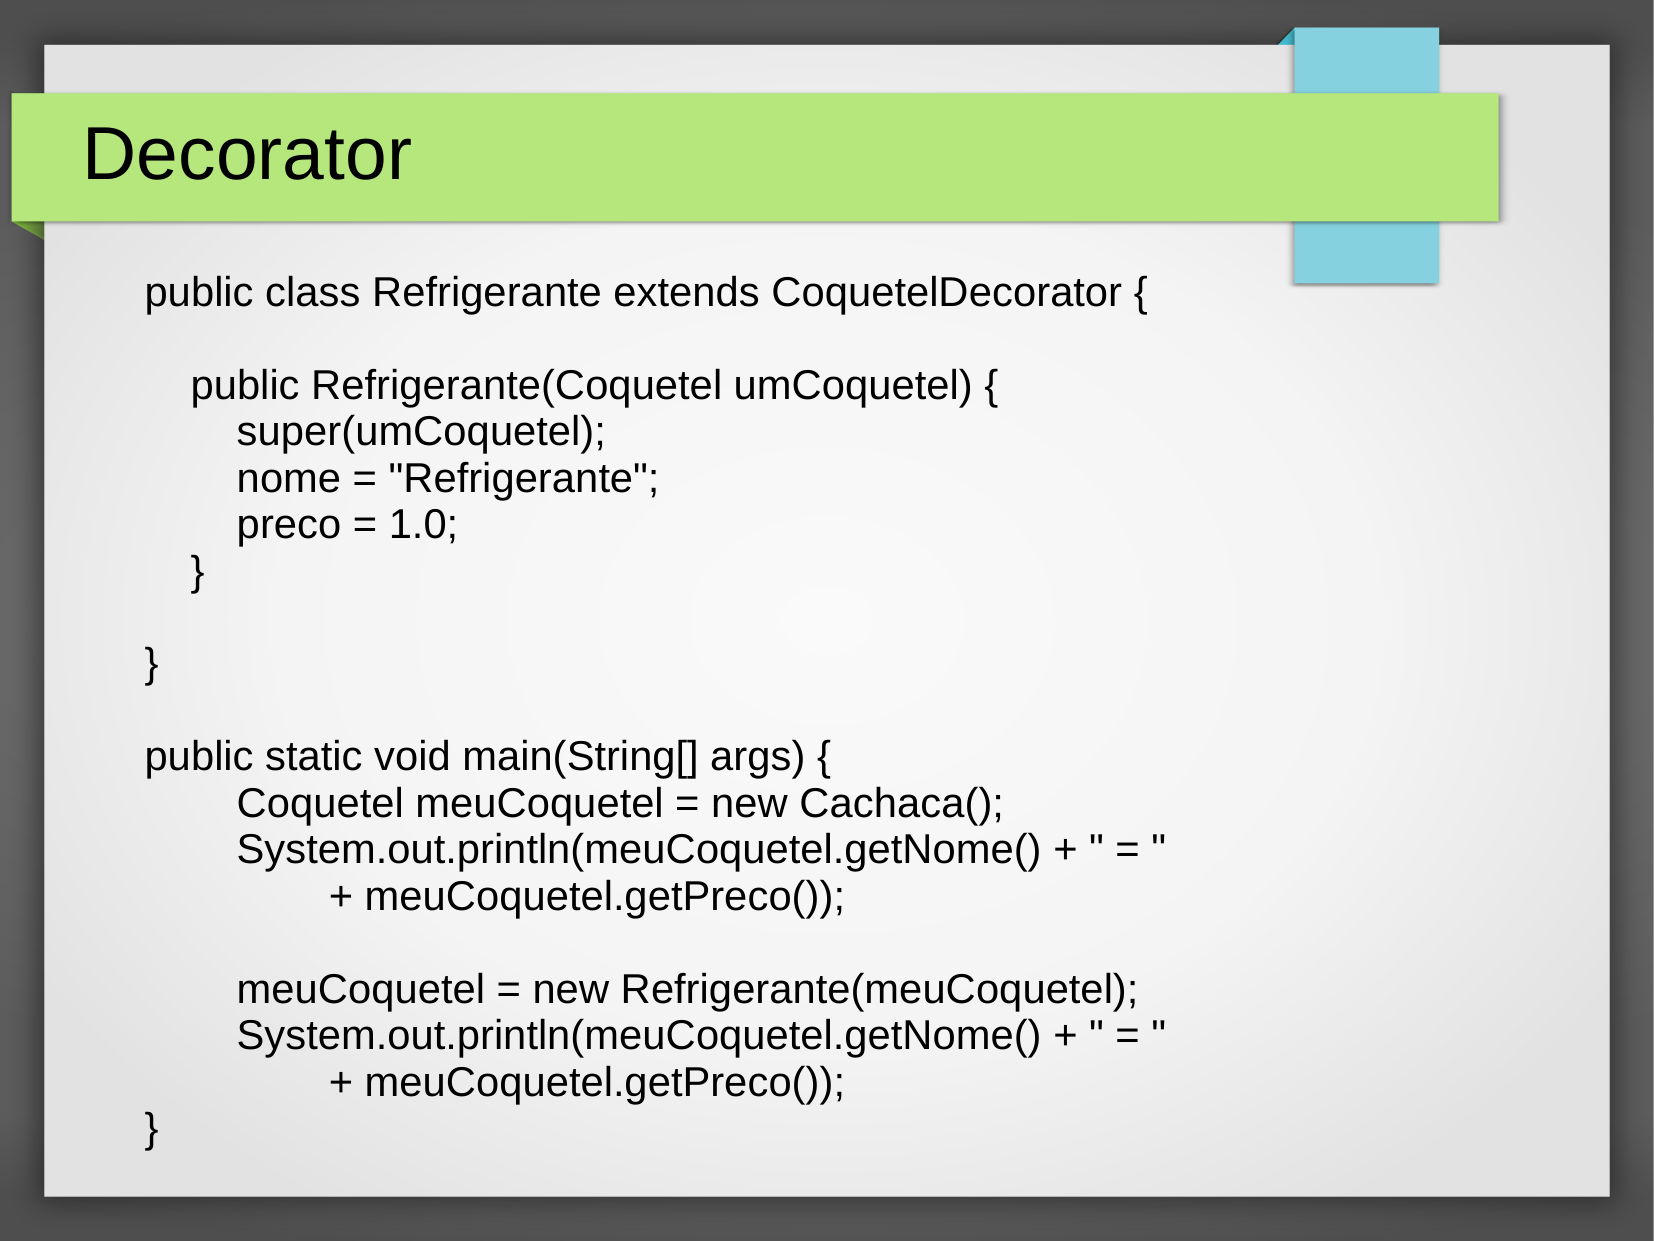

# Decorator
public class Refrigerante extends CoquetelDecorator {
 public Refrigerante(Coquetel umCoquetel) {
 super(umCoquetel);
 nome = "Refrigerante";
 preco = 1.0;
 }
}
public static void main(String[] args) {
 Coquetel meuCoquetel = new Cachaca();
 System.out.println(meuCoquetel.getNome() + " = "
 + meuCoquetel.getPreco());
 meuCoquetel = new Refrigerante(meuCoquetel);
 System.out.println(meuCoquetel.getNome() + " = "
 + meuCoquetel.getPreco());
}